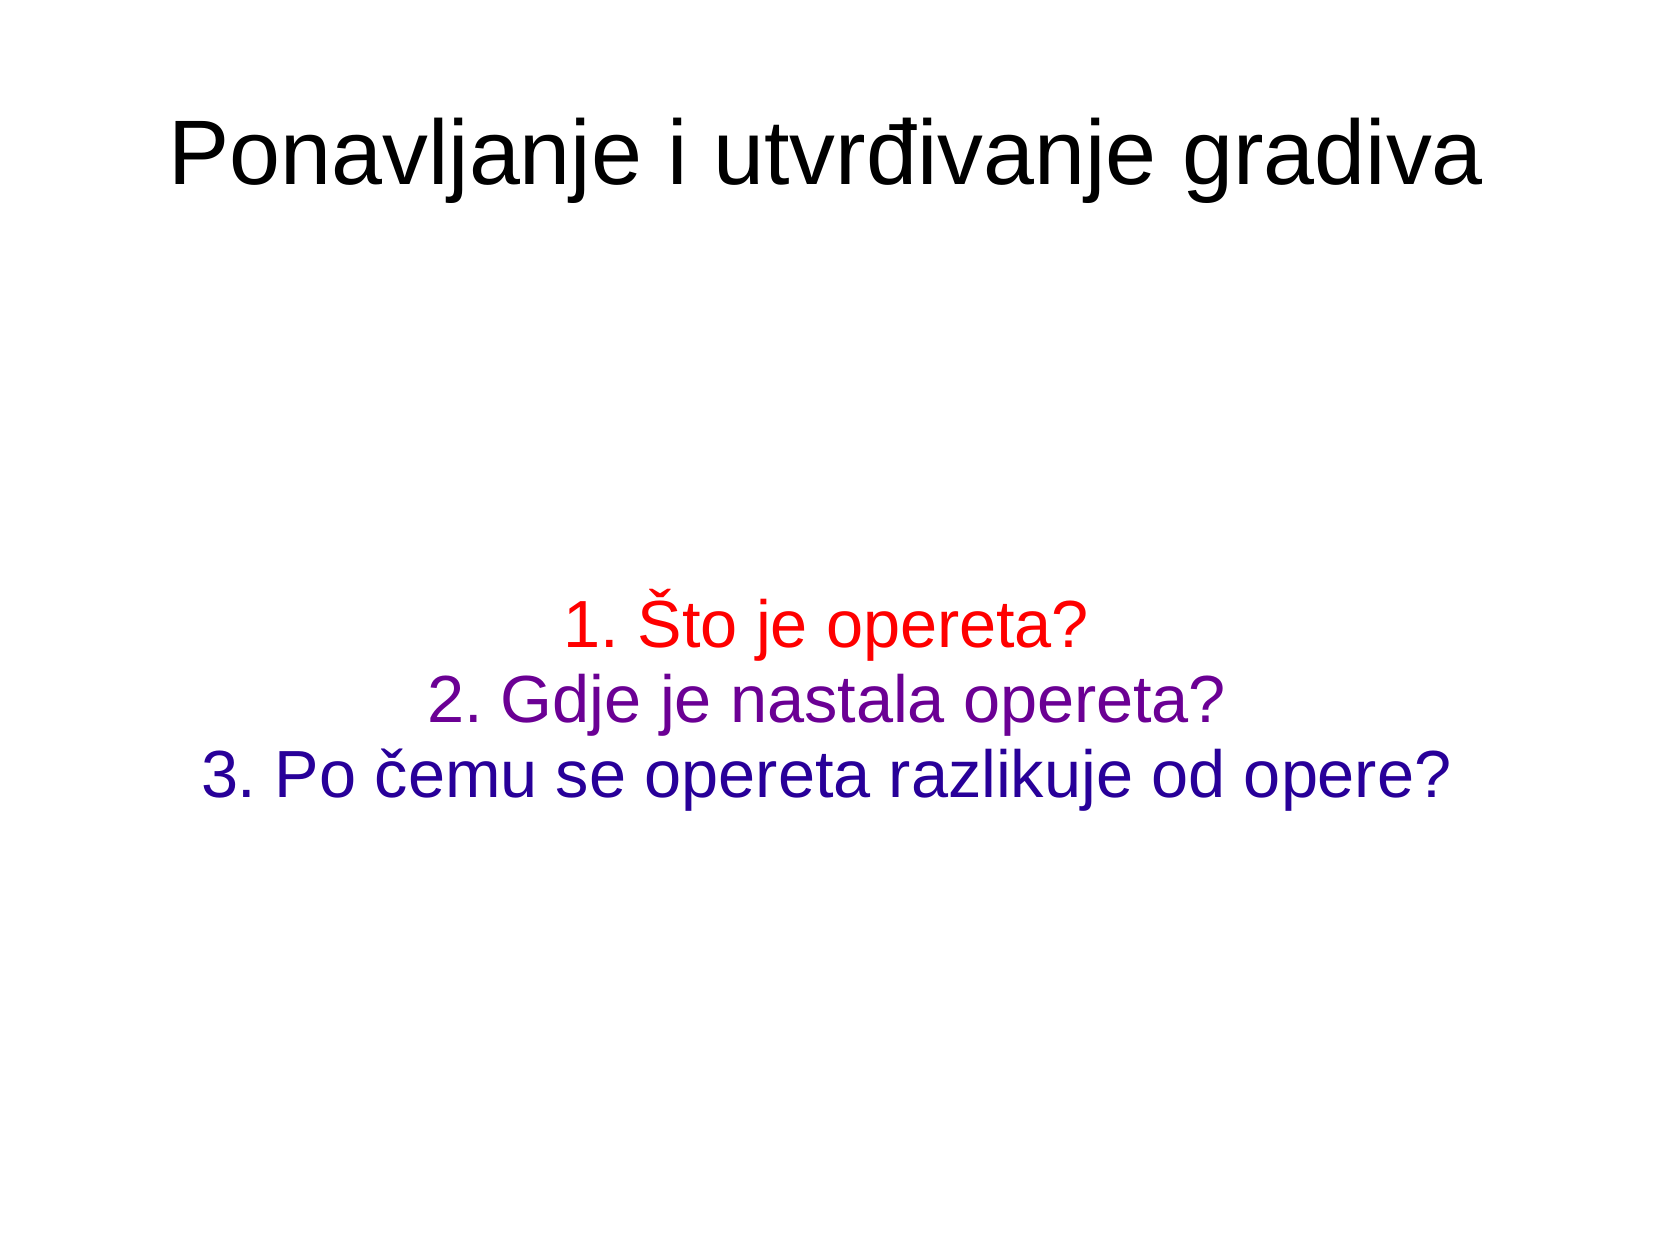

Ponavljanje i utvrđivanje gradiva
# 1. Što je opereta?
2. Gdje je nastala opereta?
3. Po čemu se opereta razlikuje od opere?